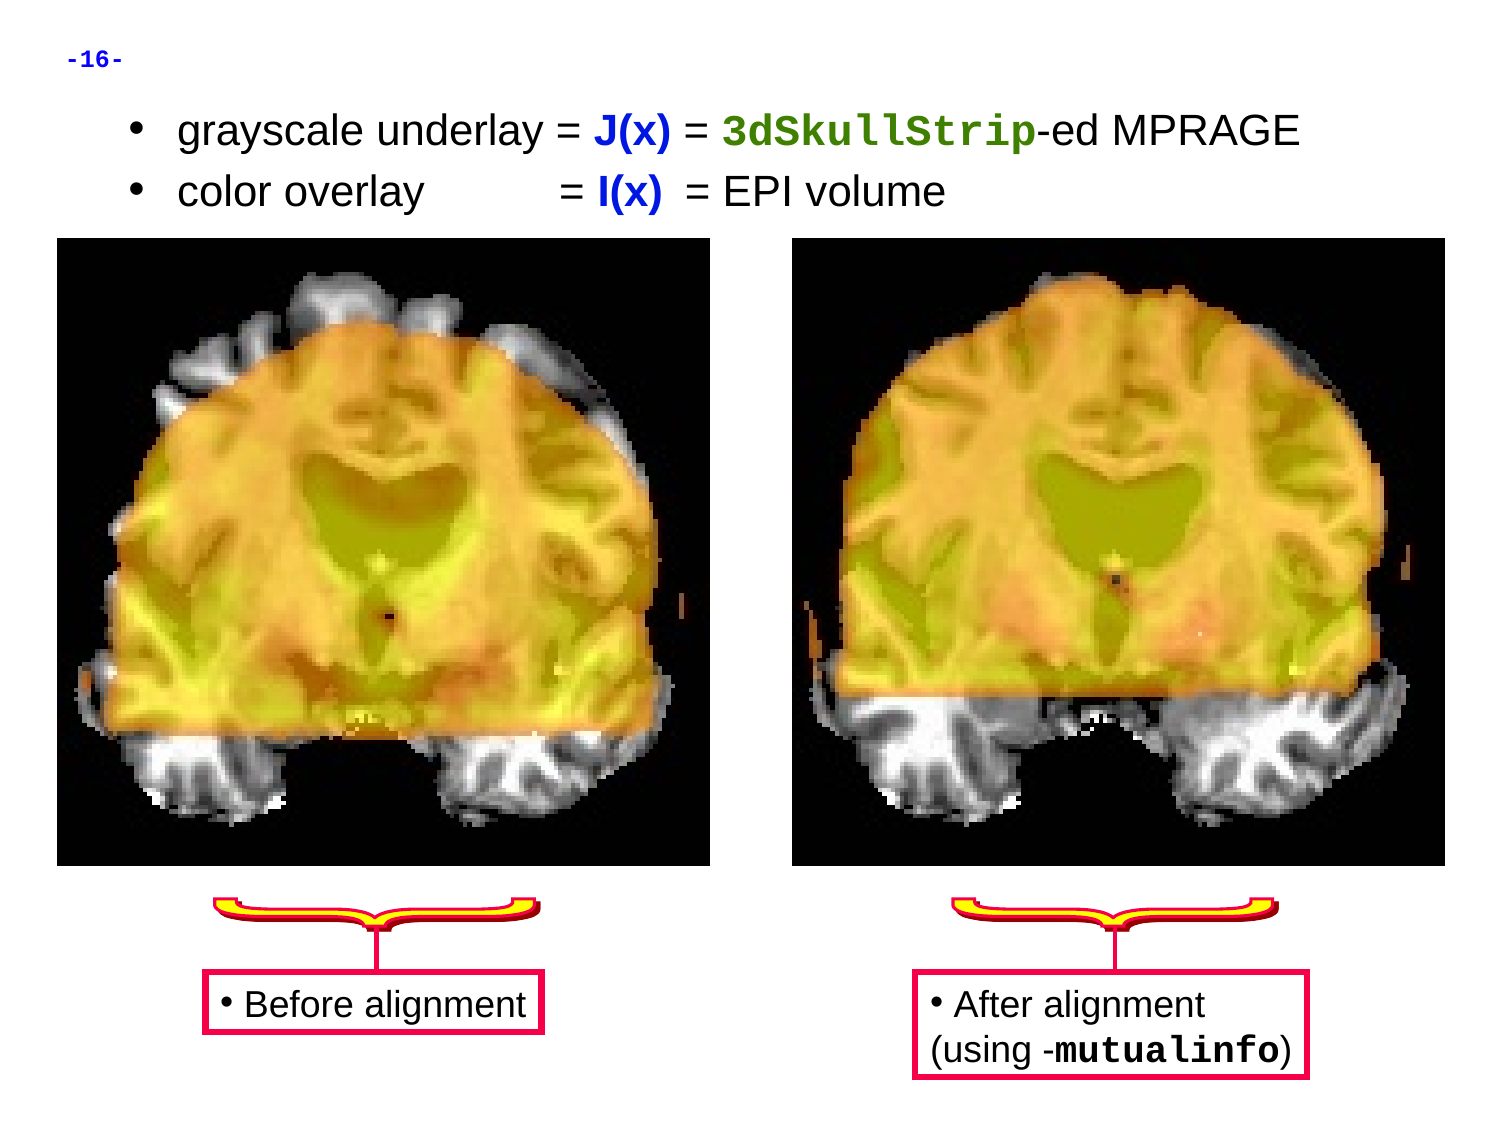

grayscale underlay = J(x) = 3dSkullStrip-ed MPRAGE
 color overlay = I(x) = EPI volume
}
 Before alignment
}
 After alignment
(using -mutualinfo)